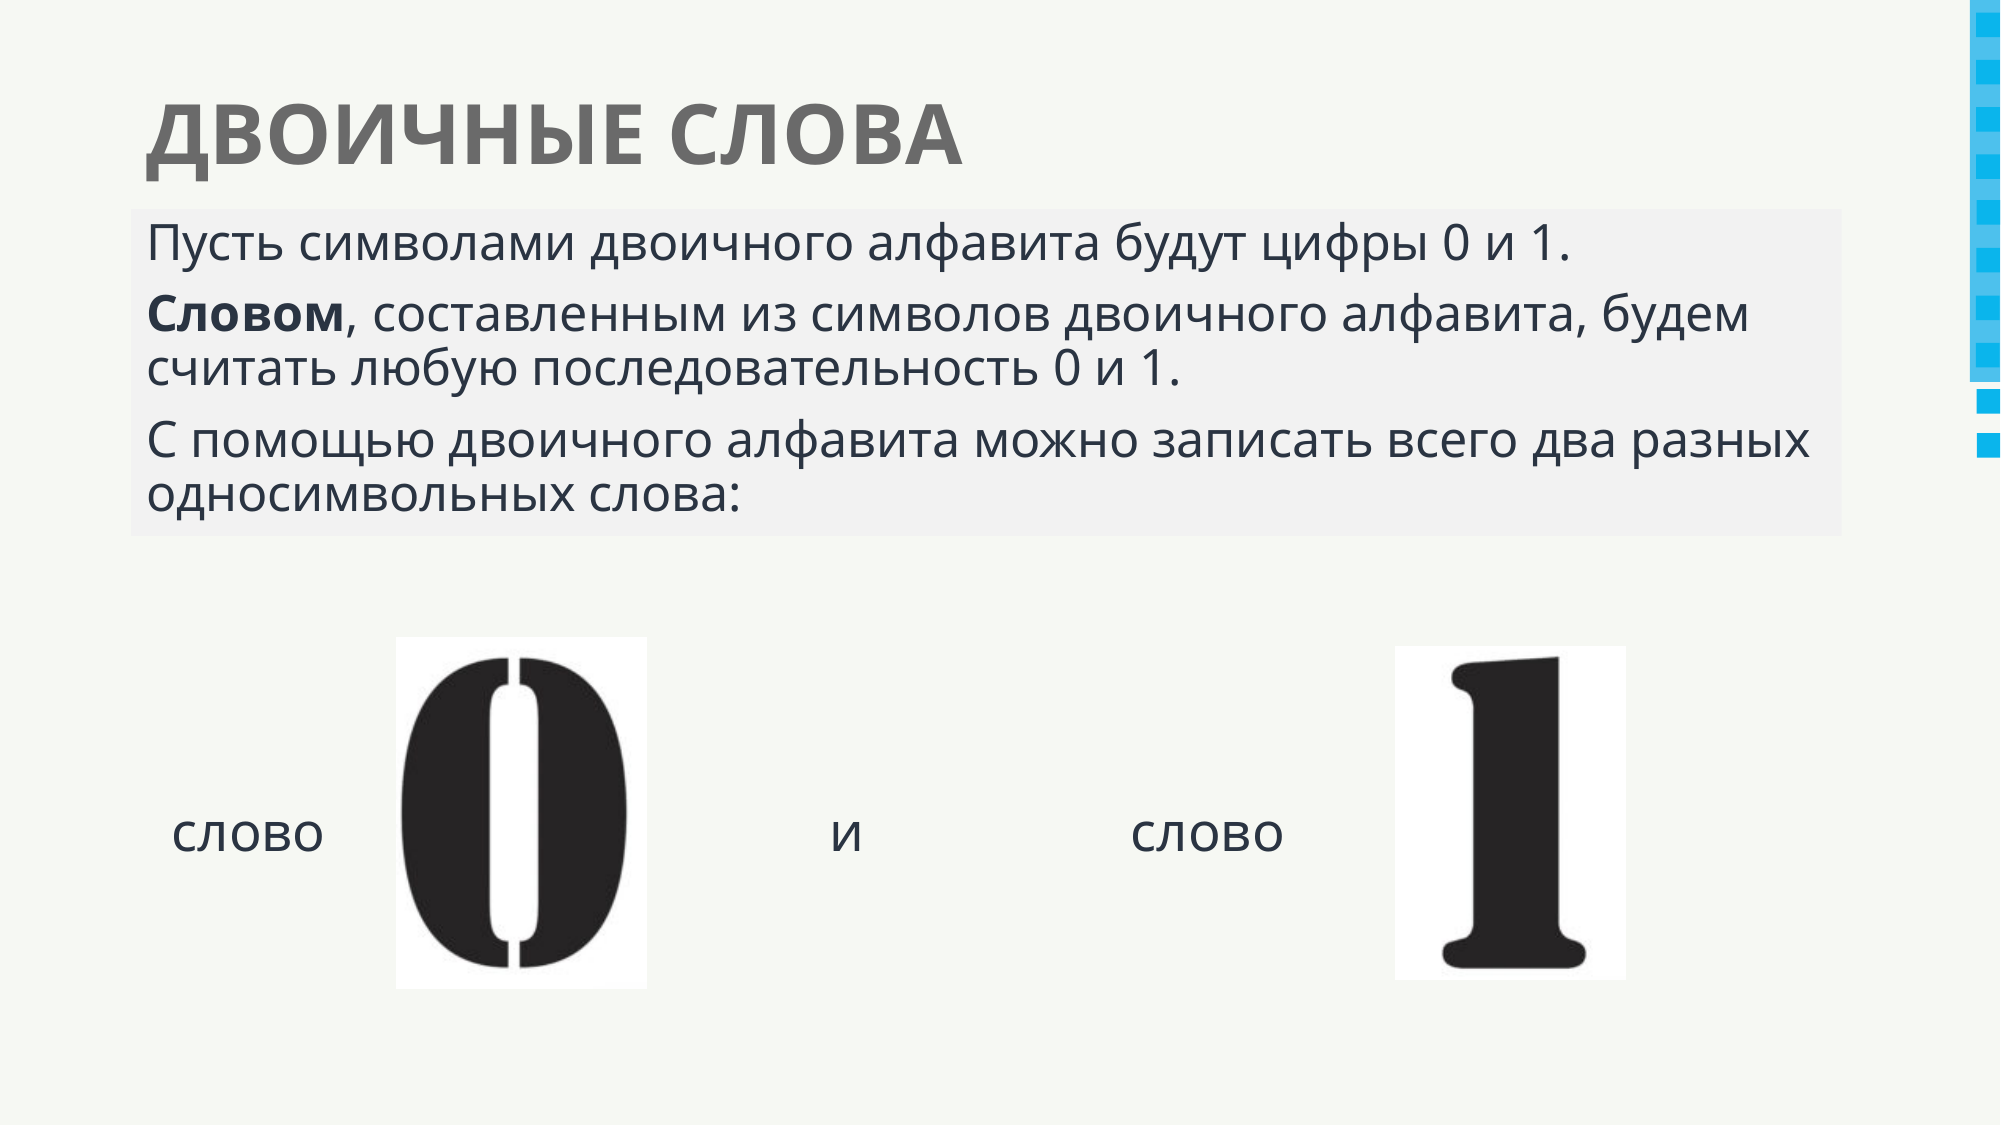

ДВОИЧНЫЕ СЛОВА
# Пусть символами двоичного алфавита будут цифры 0 и 1.
Словом, составленным из символов двоичного алфавита, будем считать любую последовательность 0 и 1.
С помощью двоичного алфавита можно записать всего два разных односимвольных слова:
слово и слово